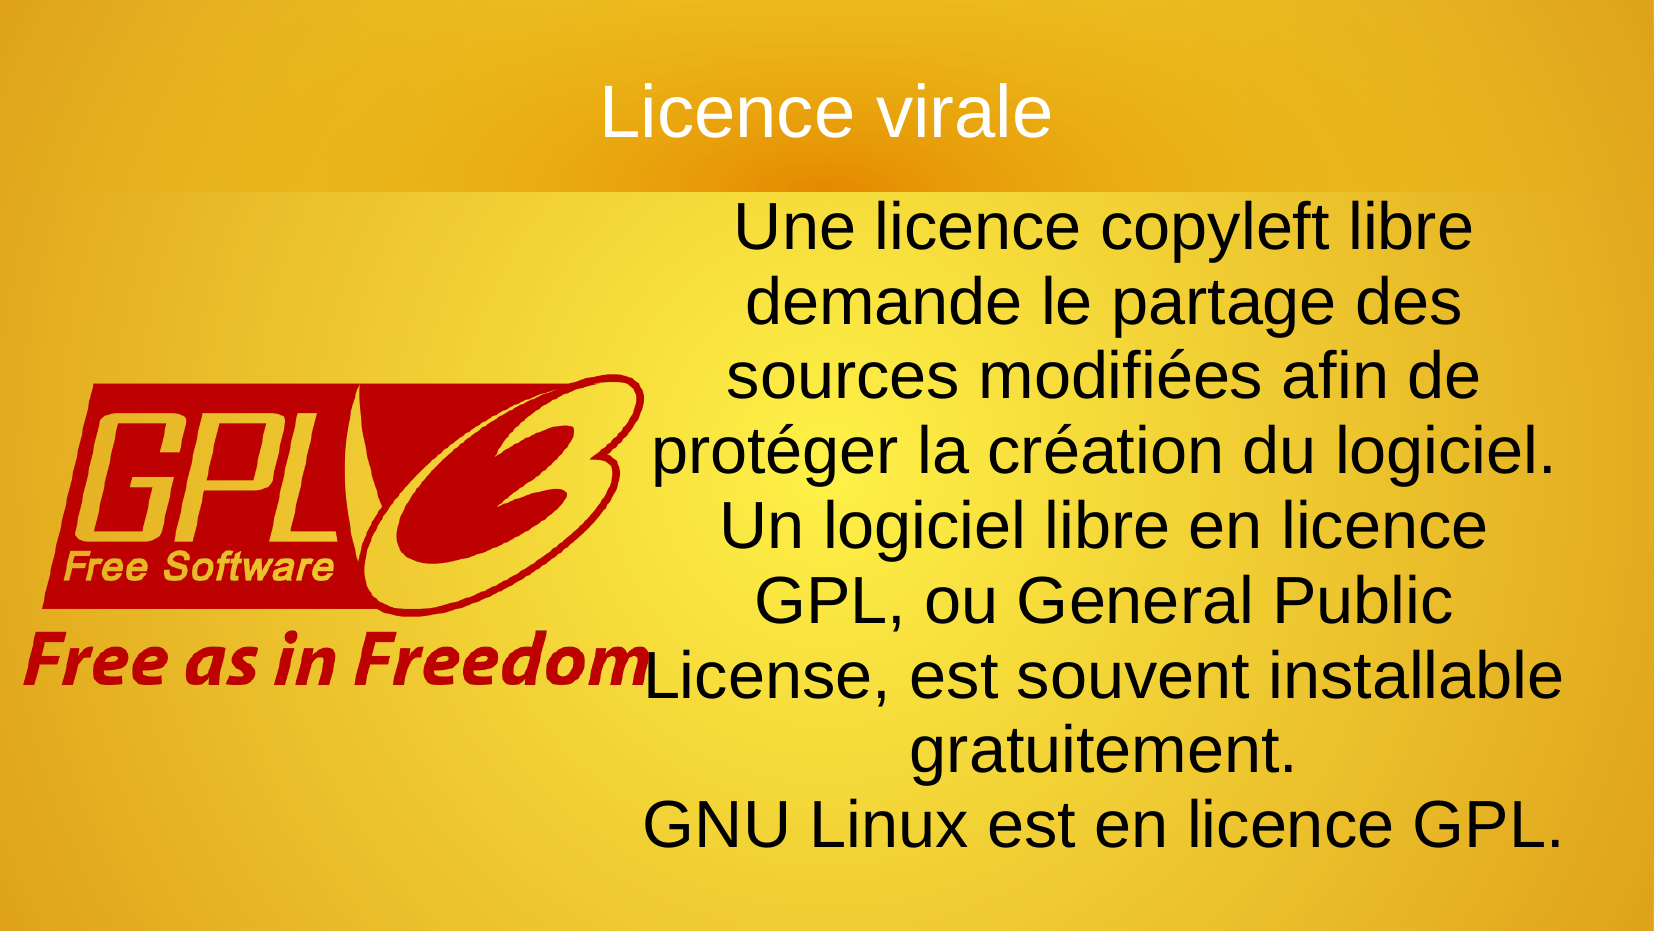

# Licence virale
Une licence copyleft libre demande le partage des sources modifiées afin de protéger la création du logiciel.
Un logiciel libre en licence GPL, ou General Public License, est souvent installable gratuitement.
GNU Linux est en licence GPL.